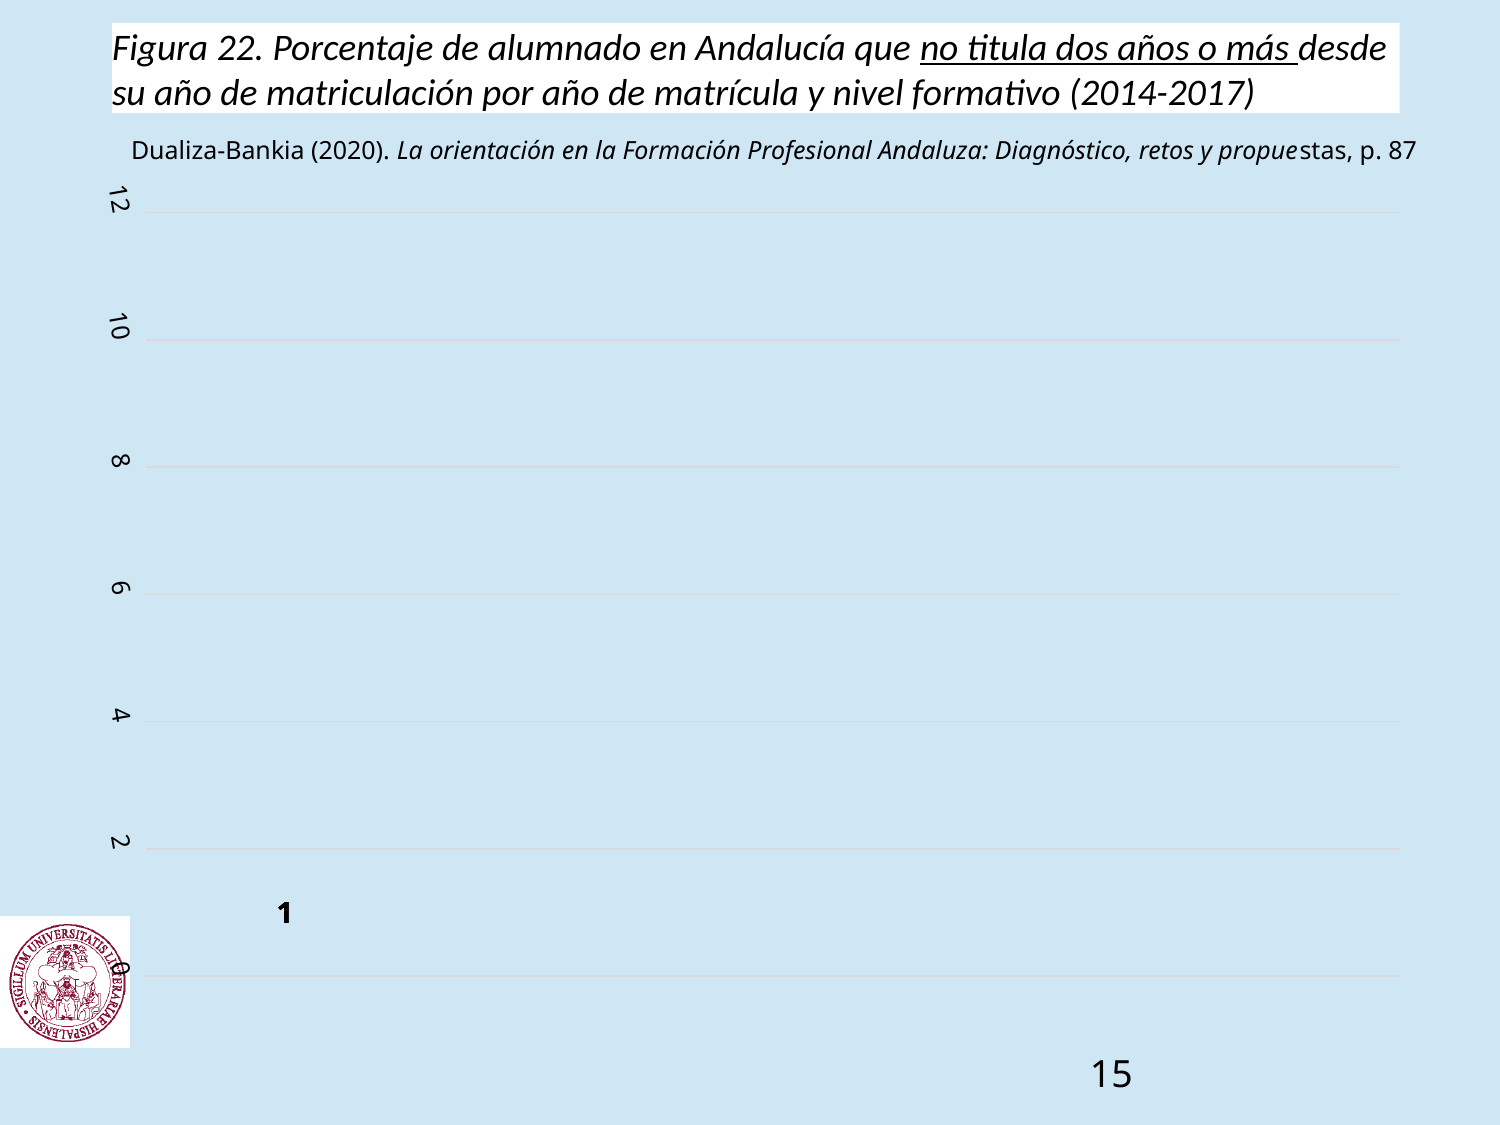

Figura 22. Porcentaje de alumnado en Andalucía que no titula dos años o más desde su año de matriculación por año de matrícula y nivel formativo (2014-2017)
Dualiza-Bankia (2020). La orientación en la Formación Profesional Andaluza: Diagnóstico, retos y propuestas, p. 87
### Chart
| Category | | | |